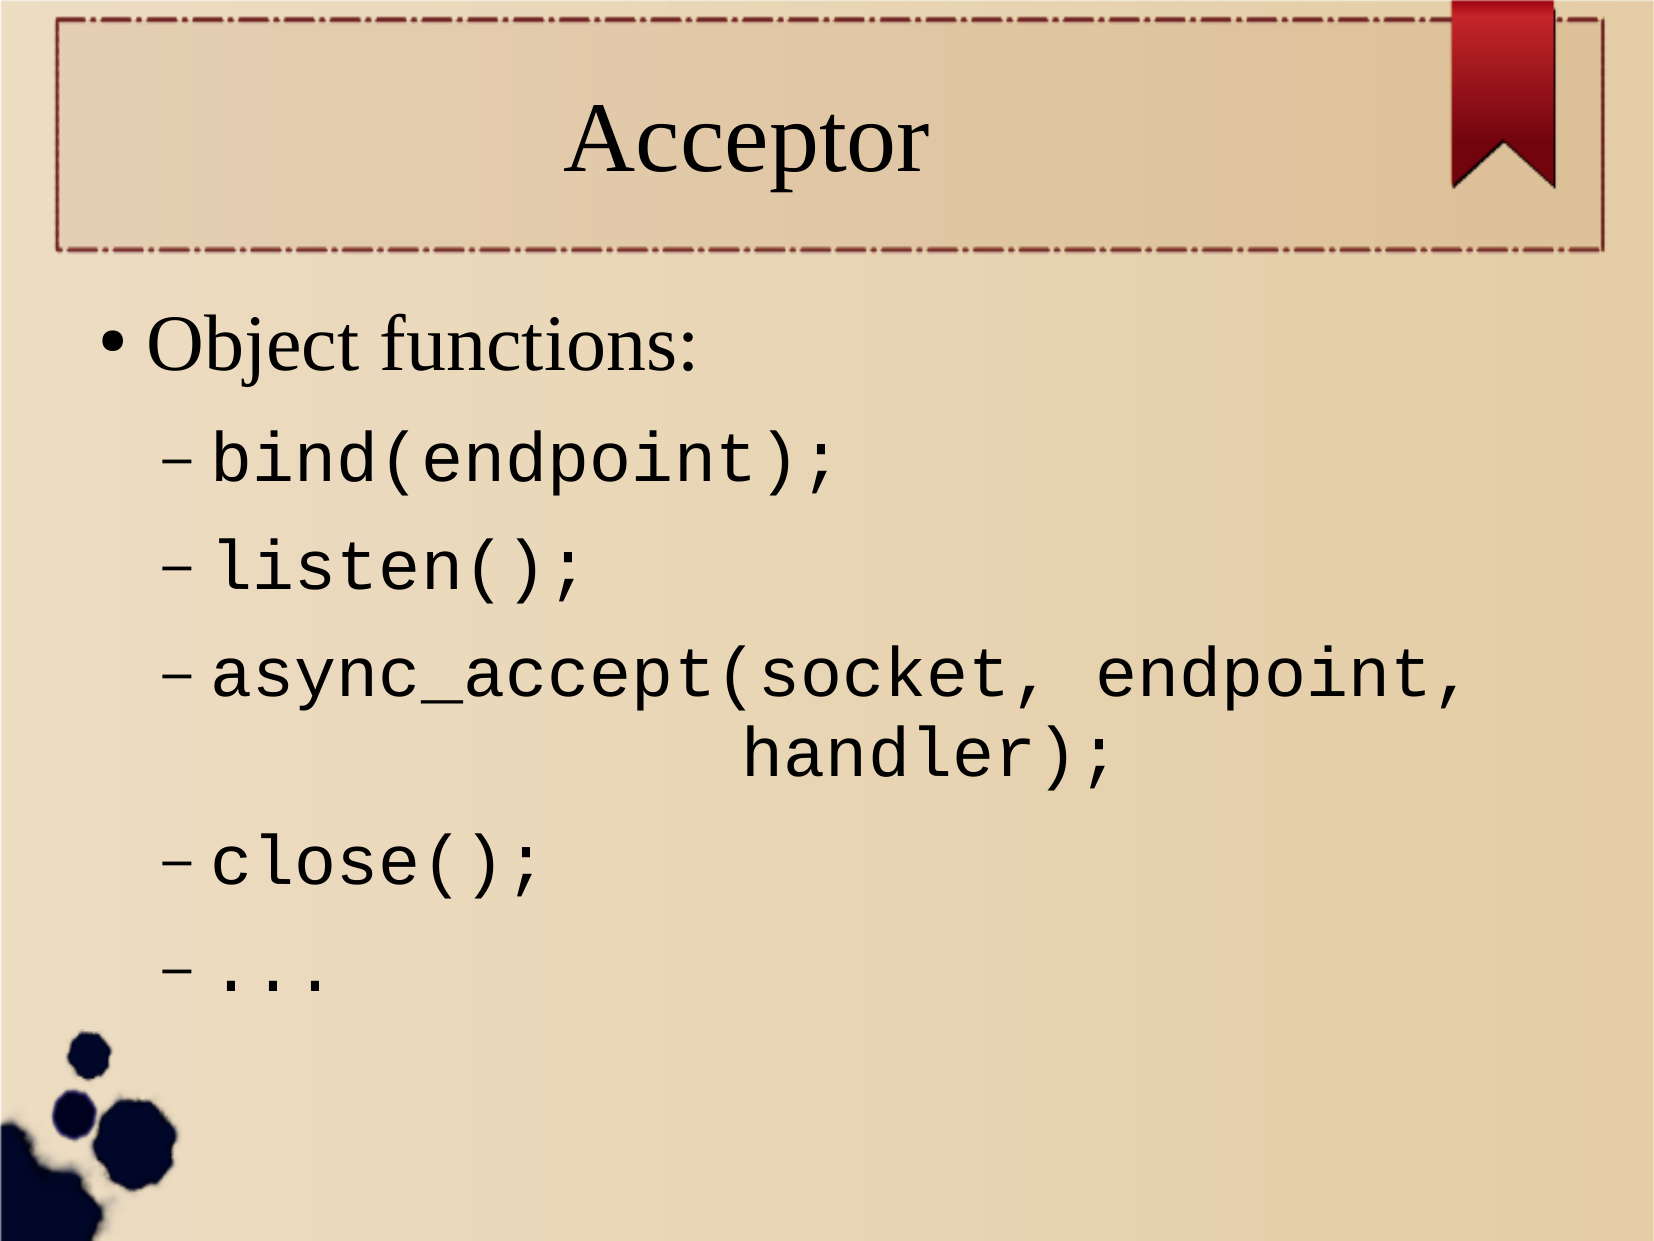

# Acceptor
Object functions:
bind(endpoint);
listen();
async_accept(socket, endpoint,
								handler);
close();
...